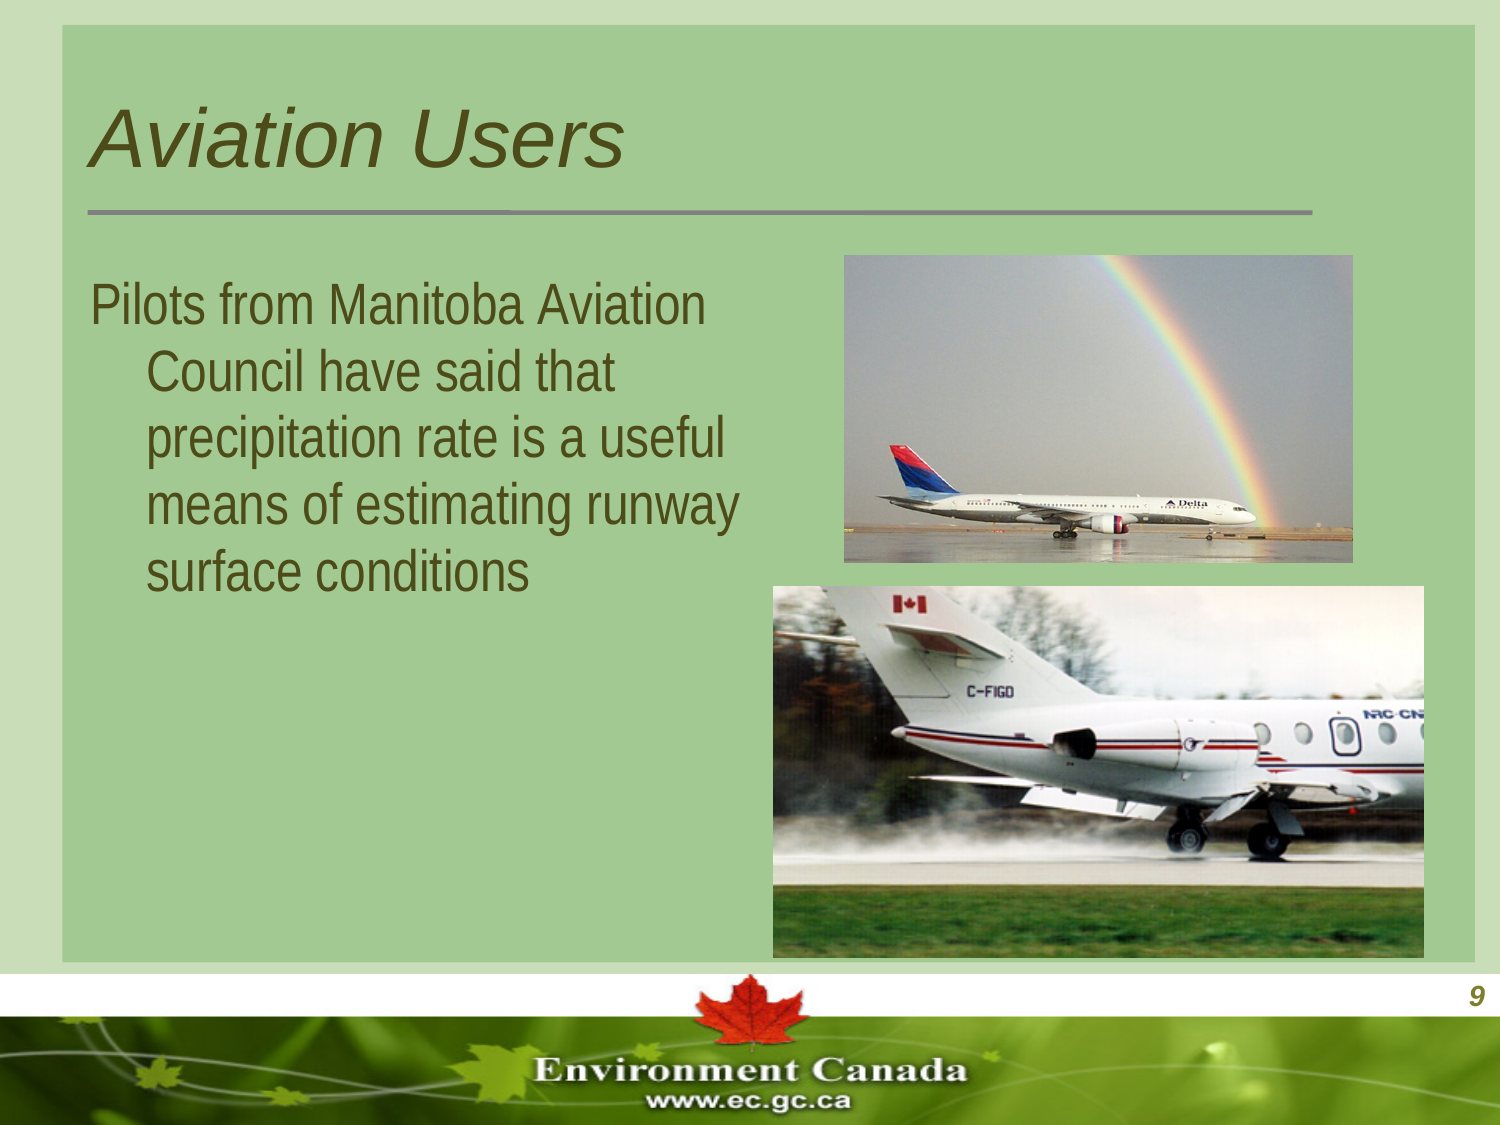

Aviation Users
Pilots from Manitoba Aviation Council have said that precipitation rate is a useful means of estimating runway surface conditions